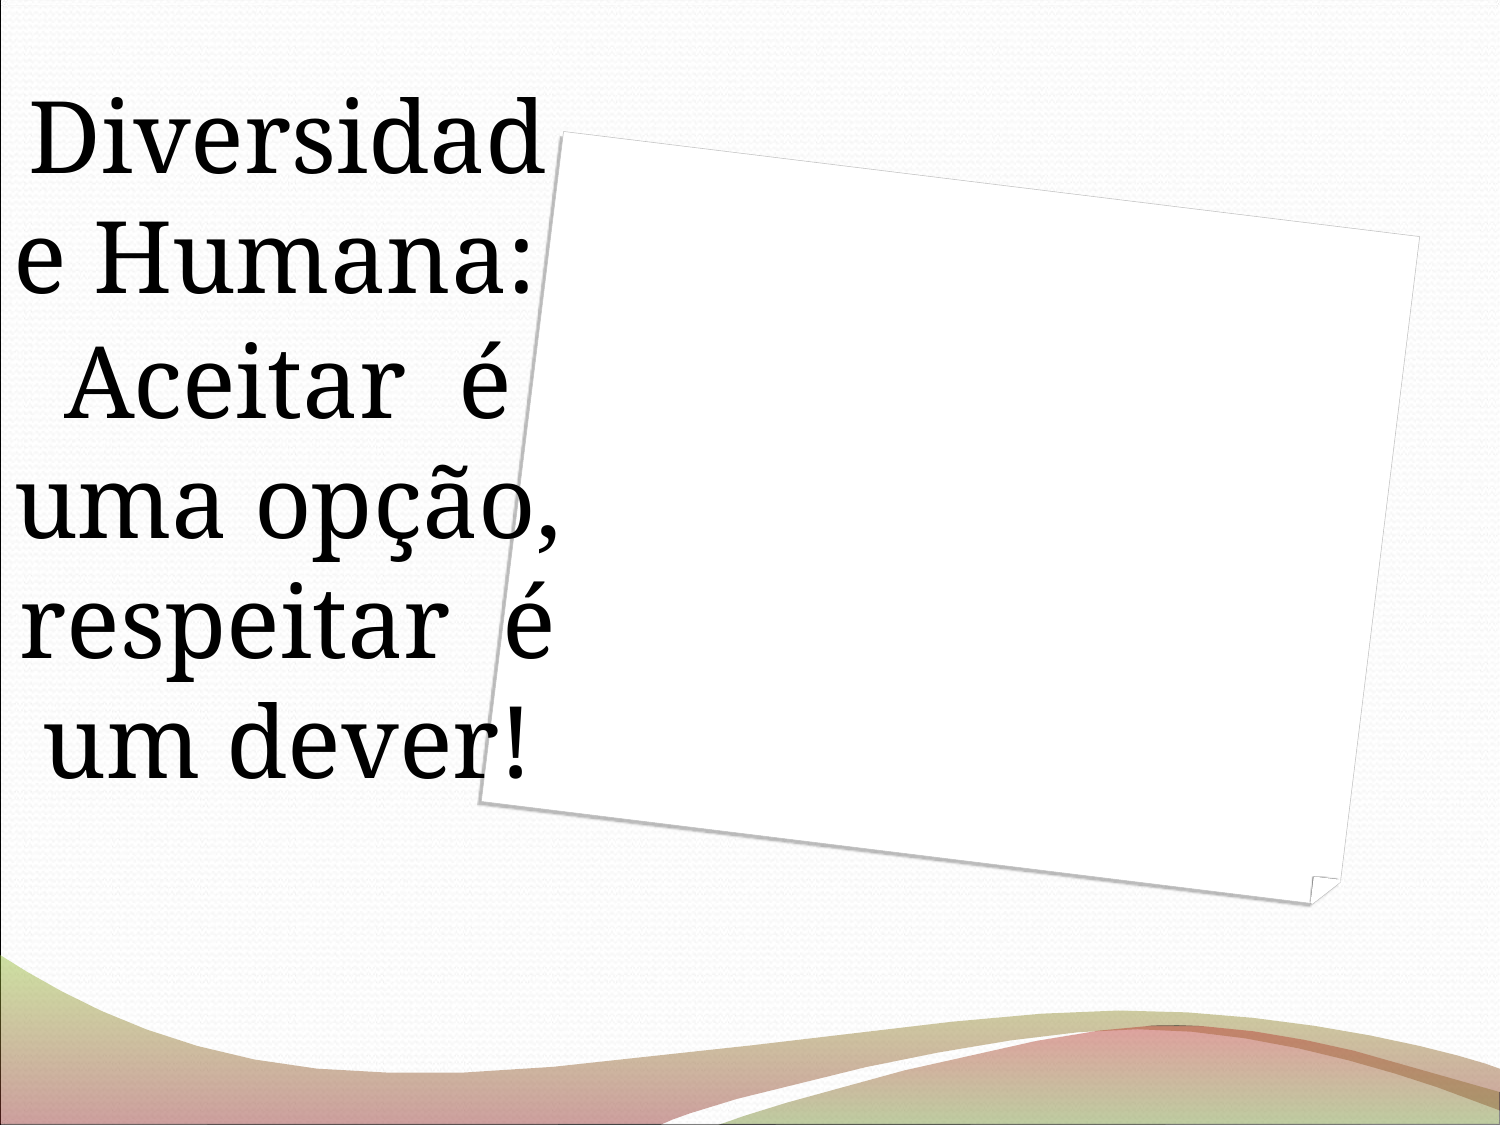

# Diversidade Humana:
Aceitar é uma opção, respeitar é um dever!